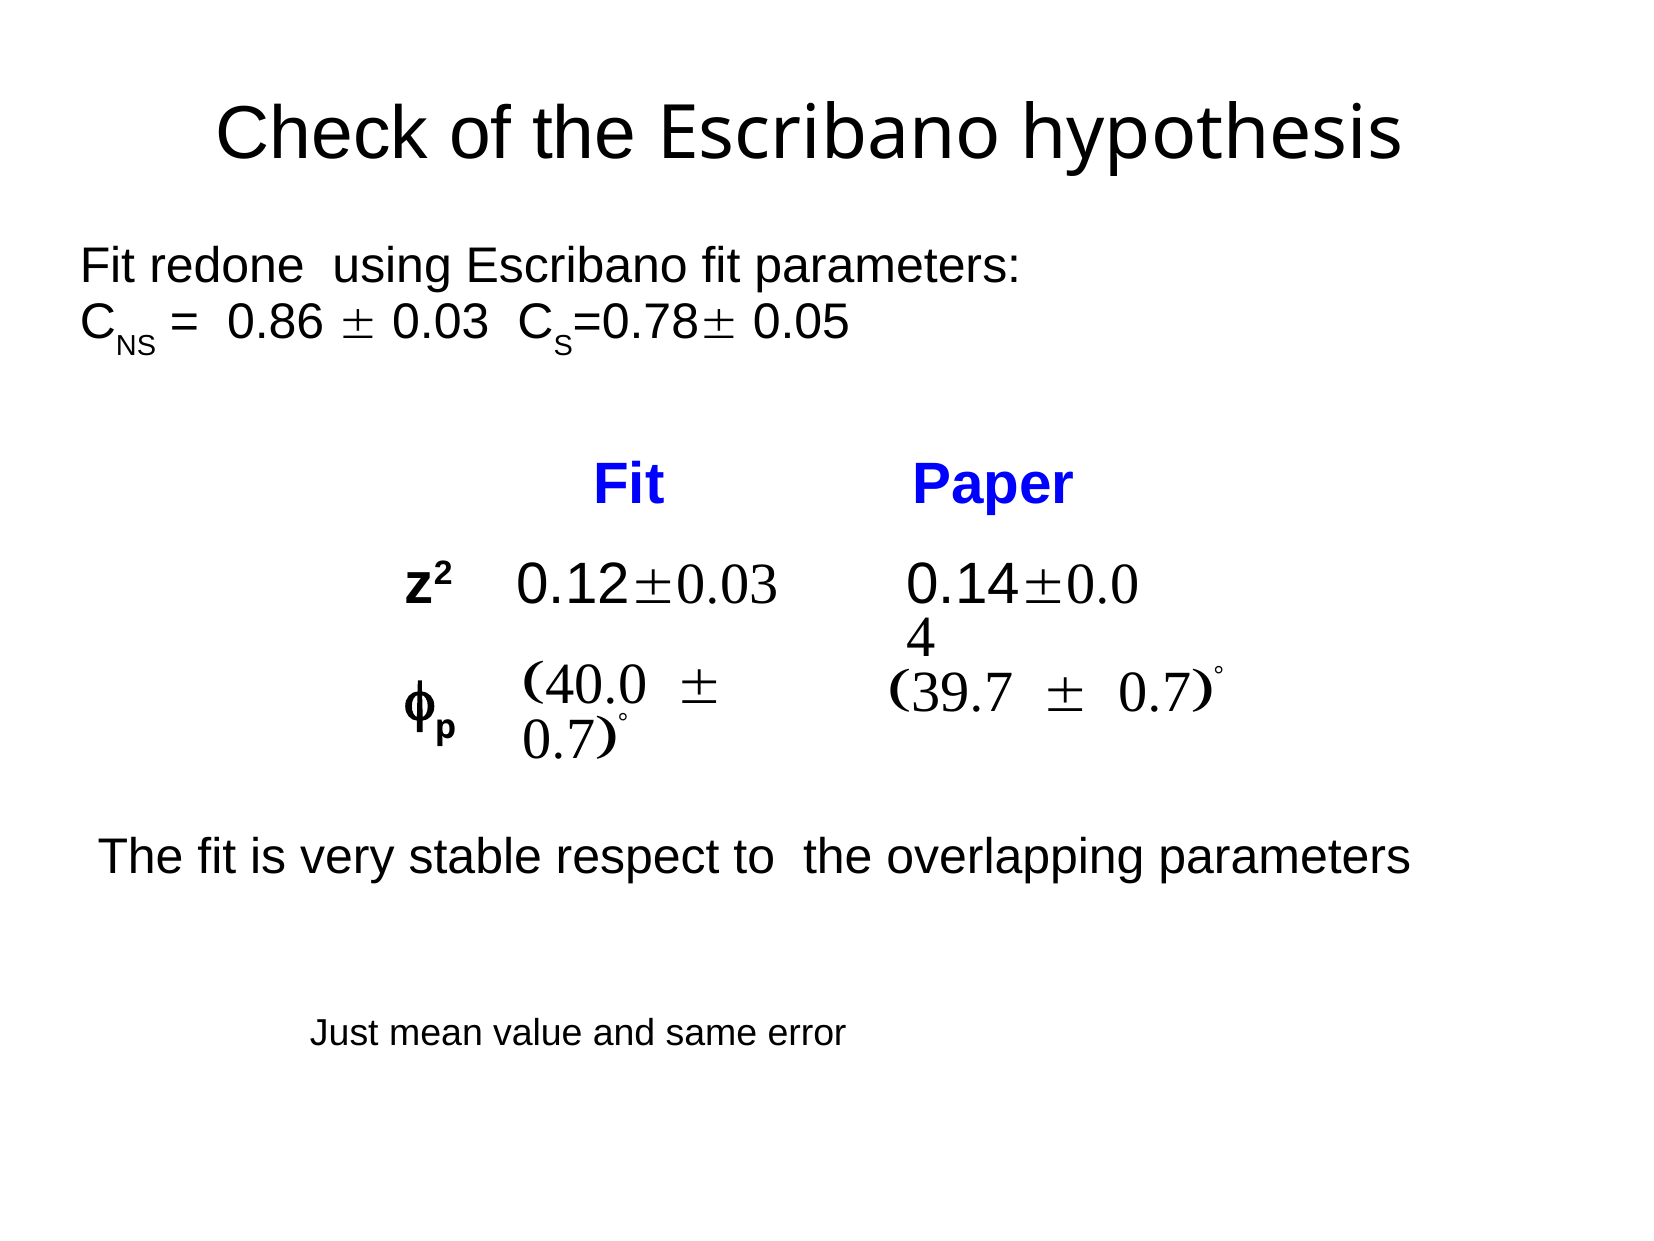

Check of the Escribano hypothesis
Fit redone using Escribano fit parameters:
CNS = 0.86  0.03 CS=0.78 0.05
Fit
Paper
z2
0.120.03
0.140.04
fp
(40.0  0.7)°
(39.7  0.7)°
The fit is very stable respect to the overlapping parameters
Just mean value and same error